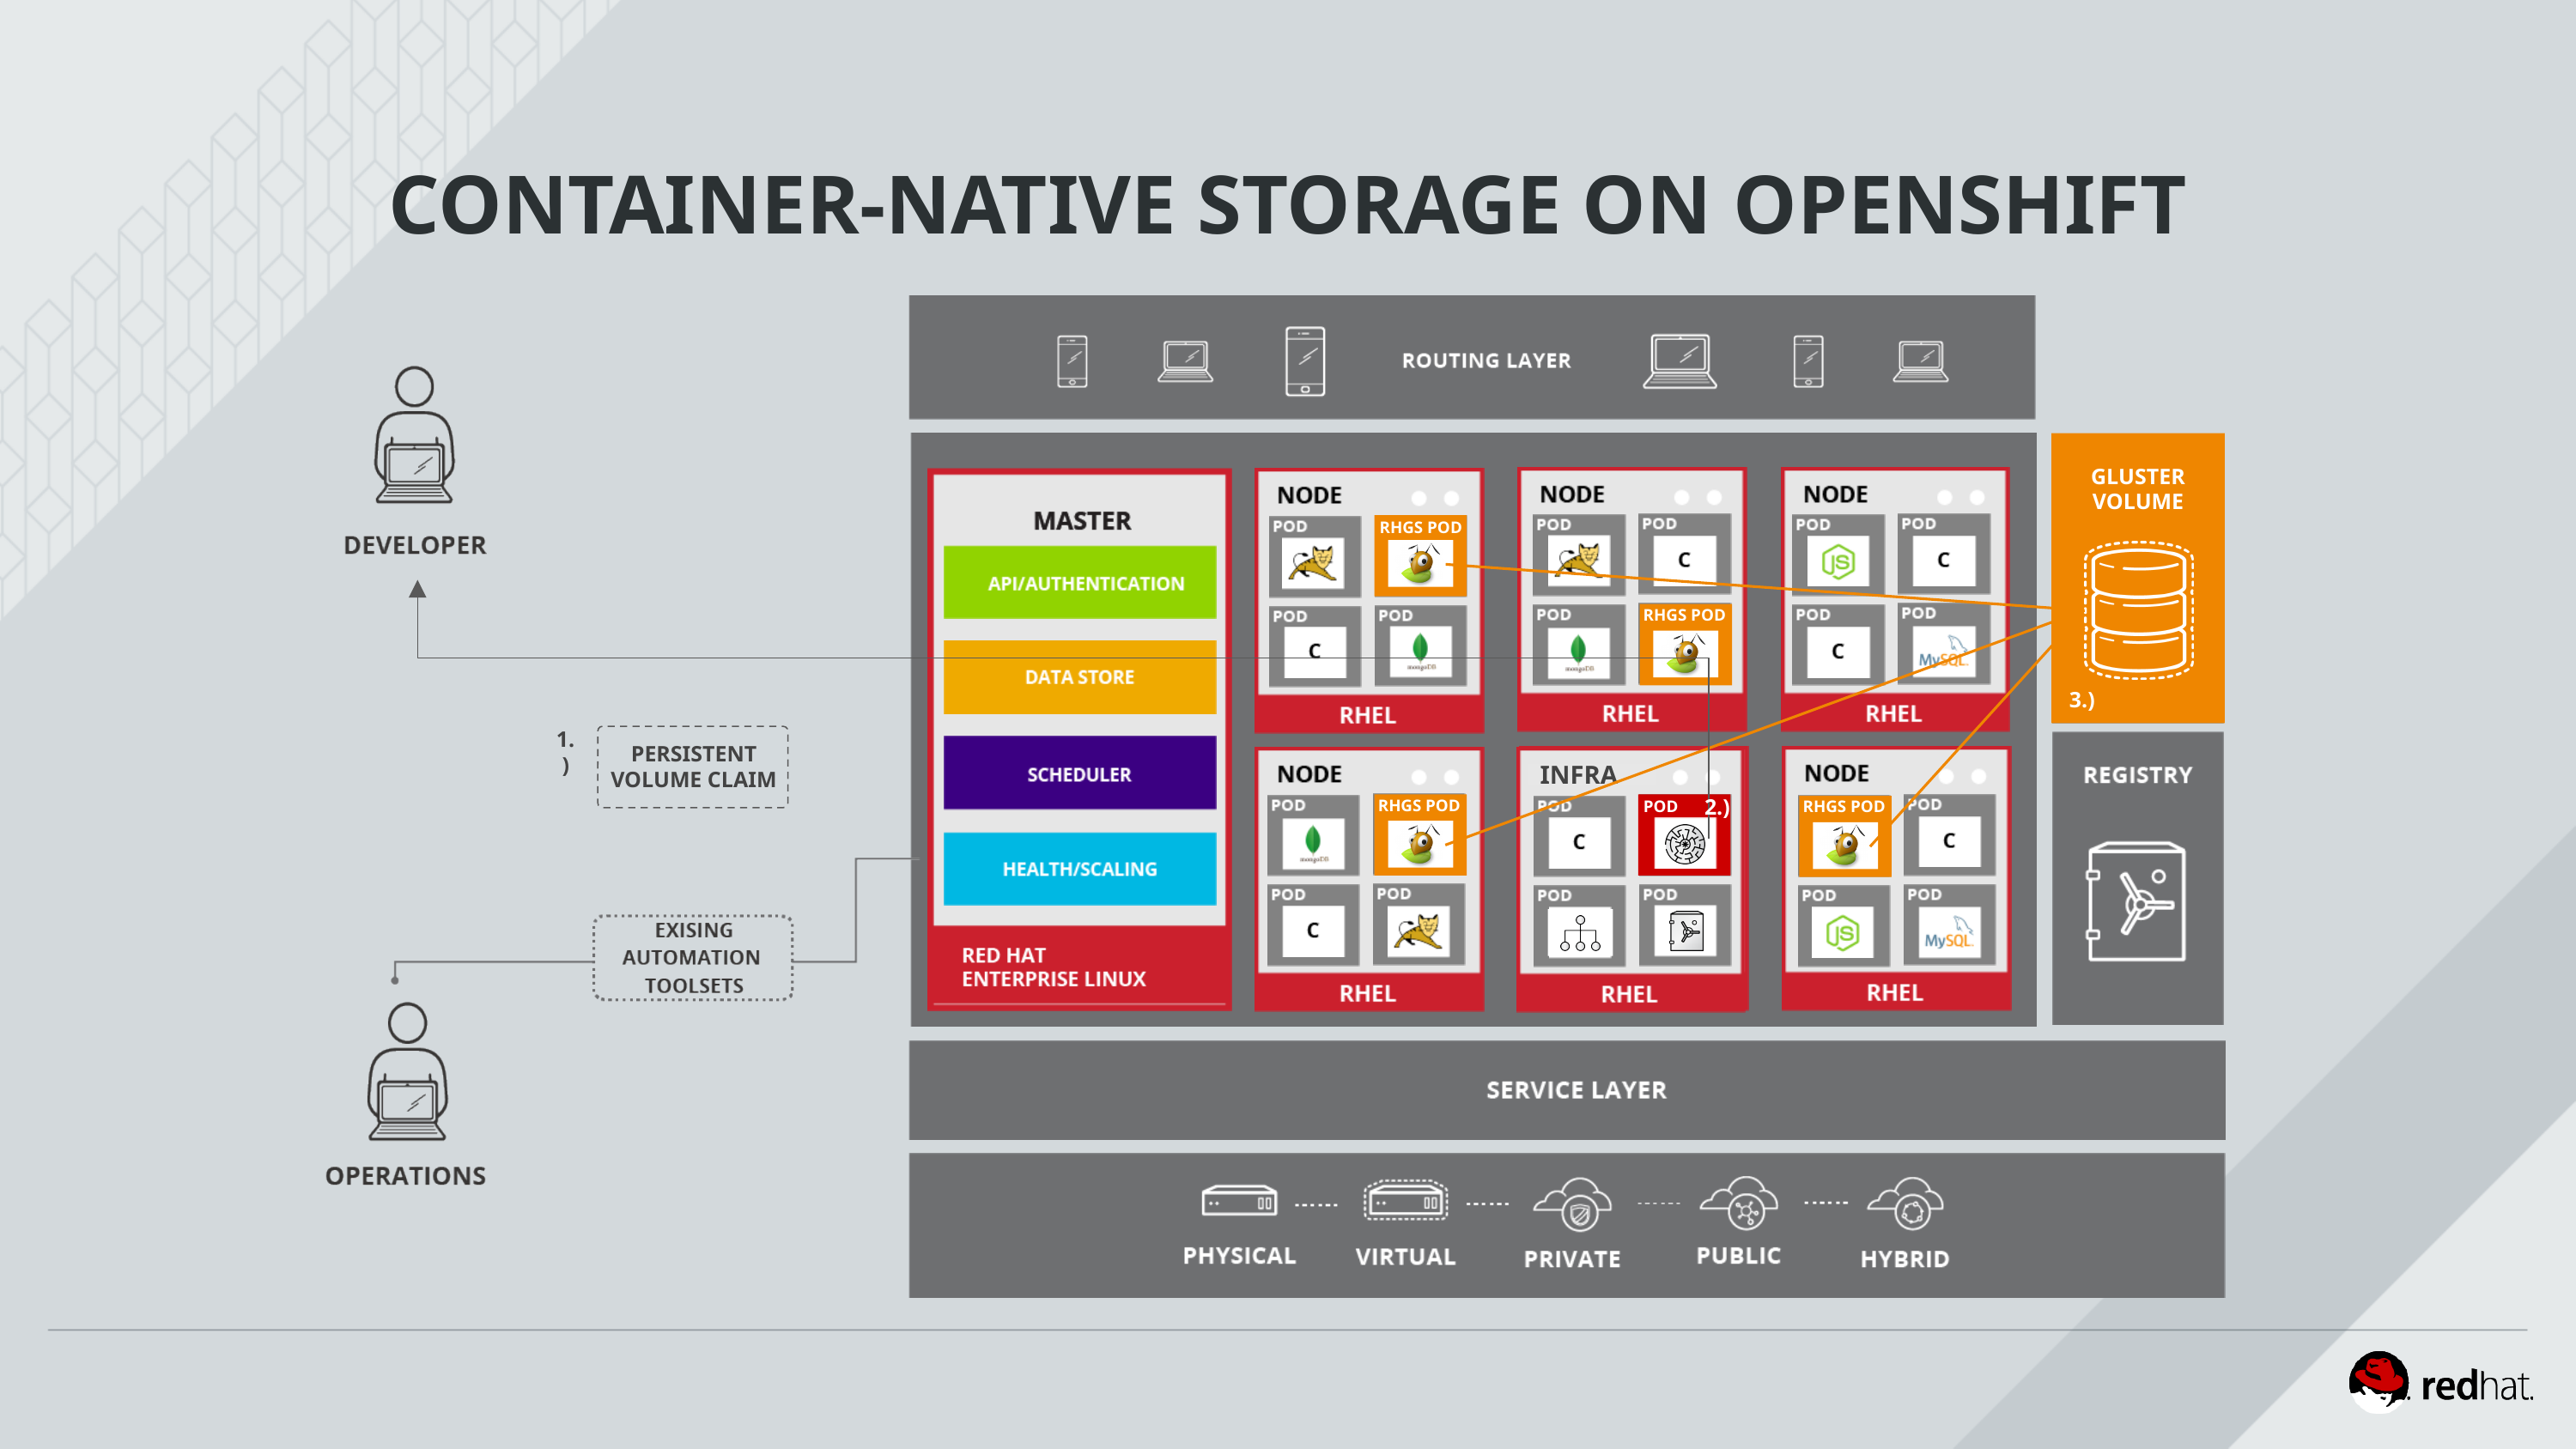

CONTAINER-NATIVE STORAGE ON OPENSHIFT
GLUSTER VOLUME
RHGS POD
RHGS POD
3.)
1.)
PERSISTENT VOLUME CLAIM
INFRA
INFRA
2.)
RHGS POD
POD
POD
RHGS POD